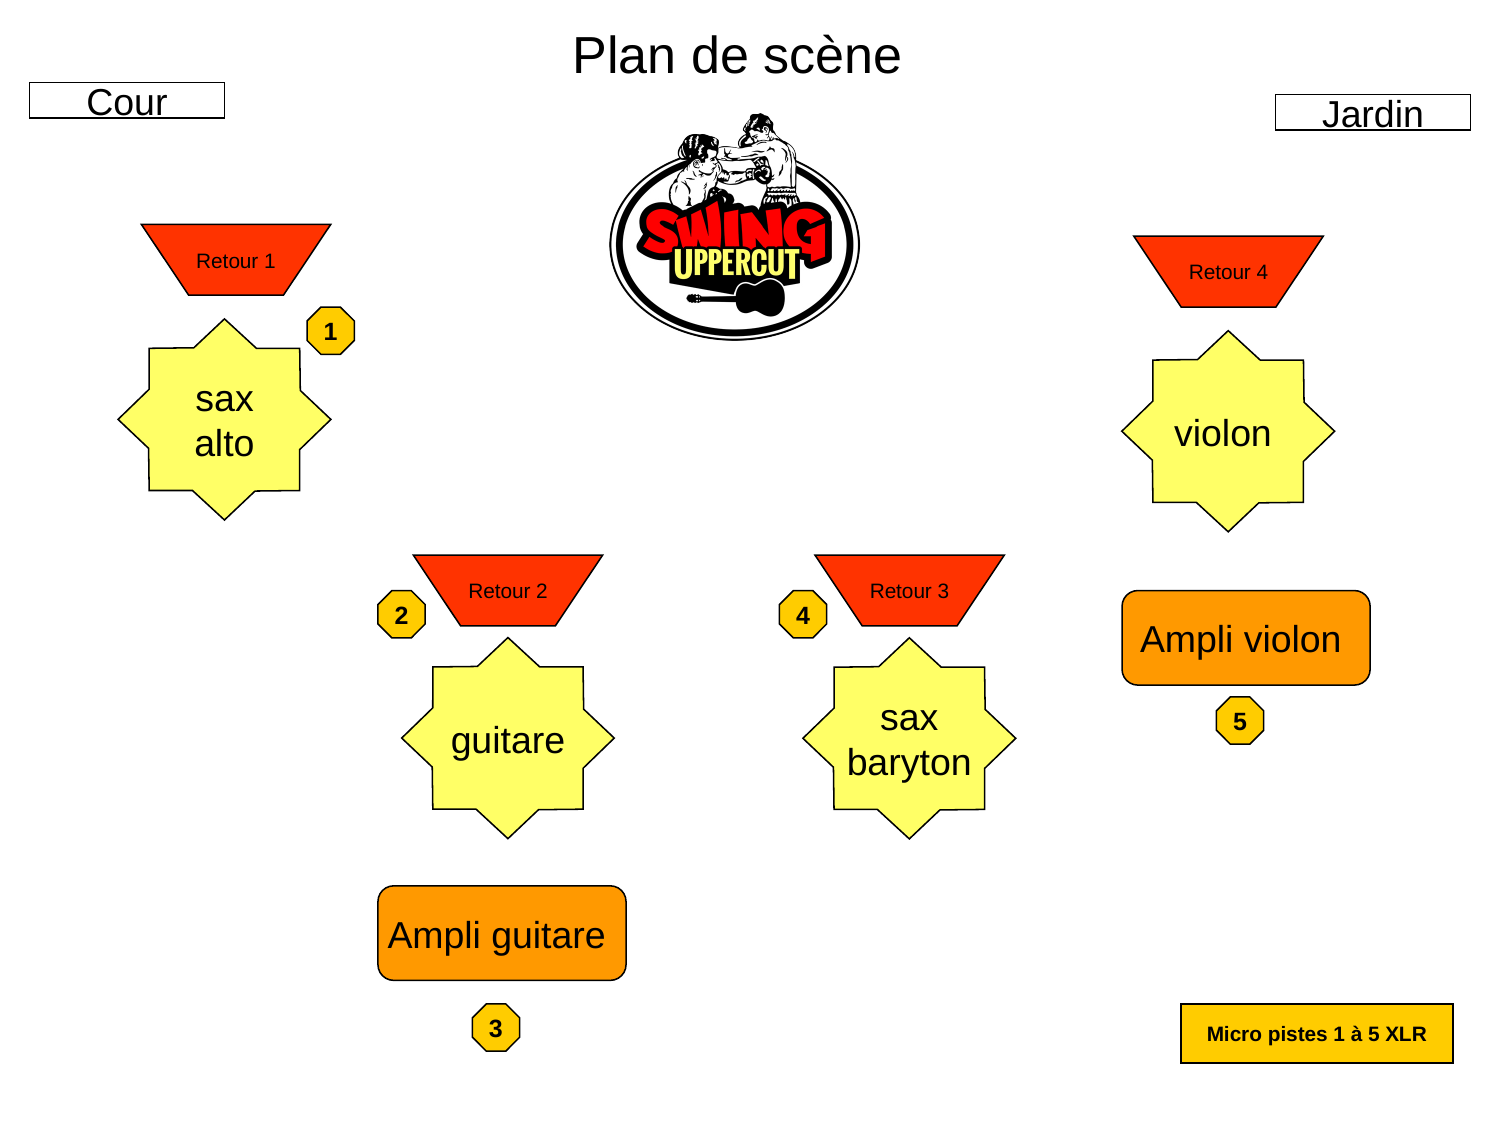

# Plan de scène
Cour
Jardin
Retour 1
Retour 4
1
sax
alto
violon
Retour 2
Retour 3
Ampli violon
2
4
guitare
sax
baryton
5
Ampli guitare
3
Micro pistes 1 à 5 XLR